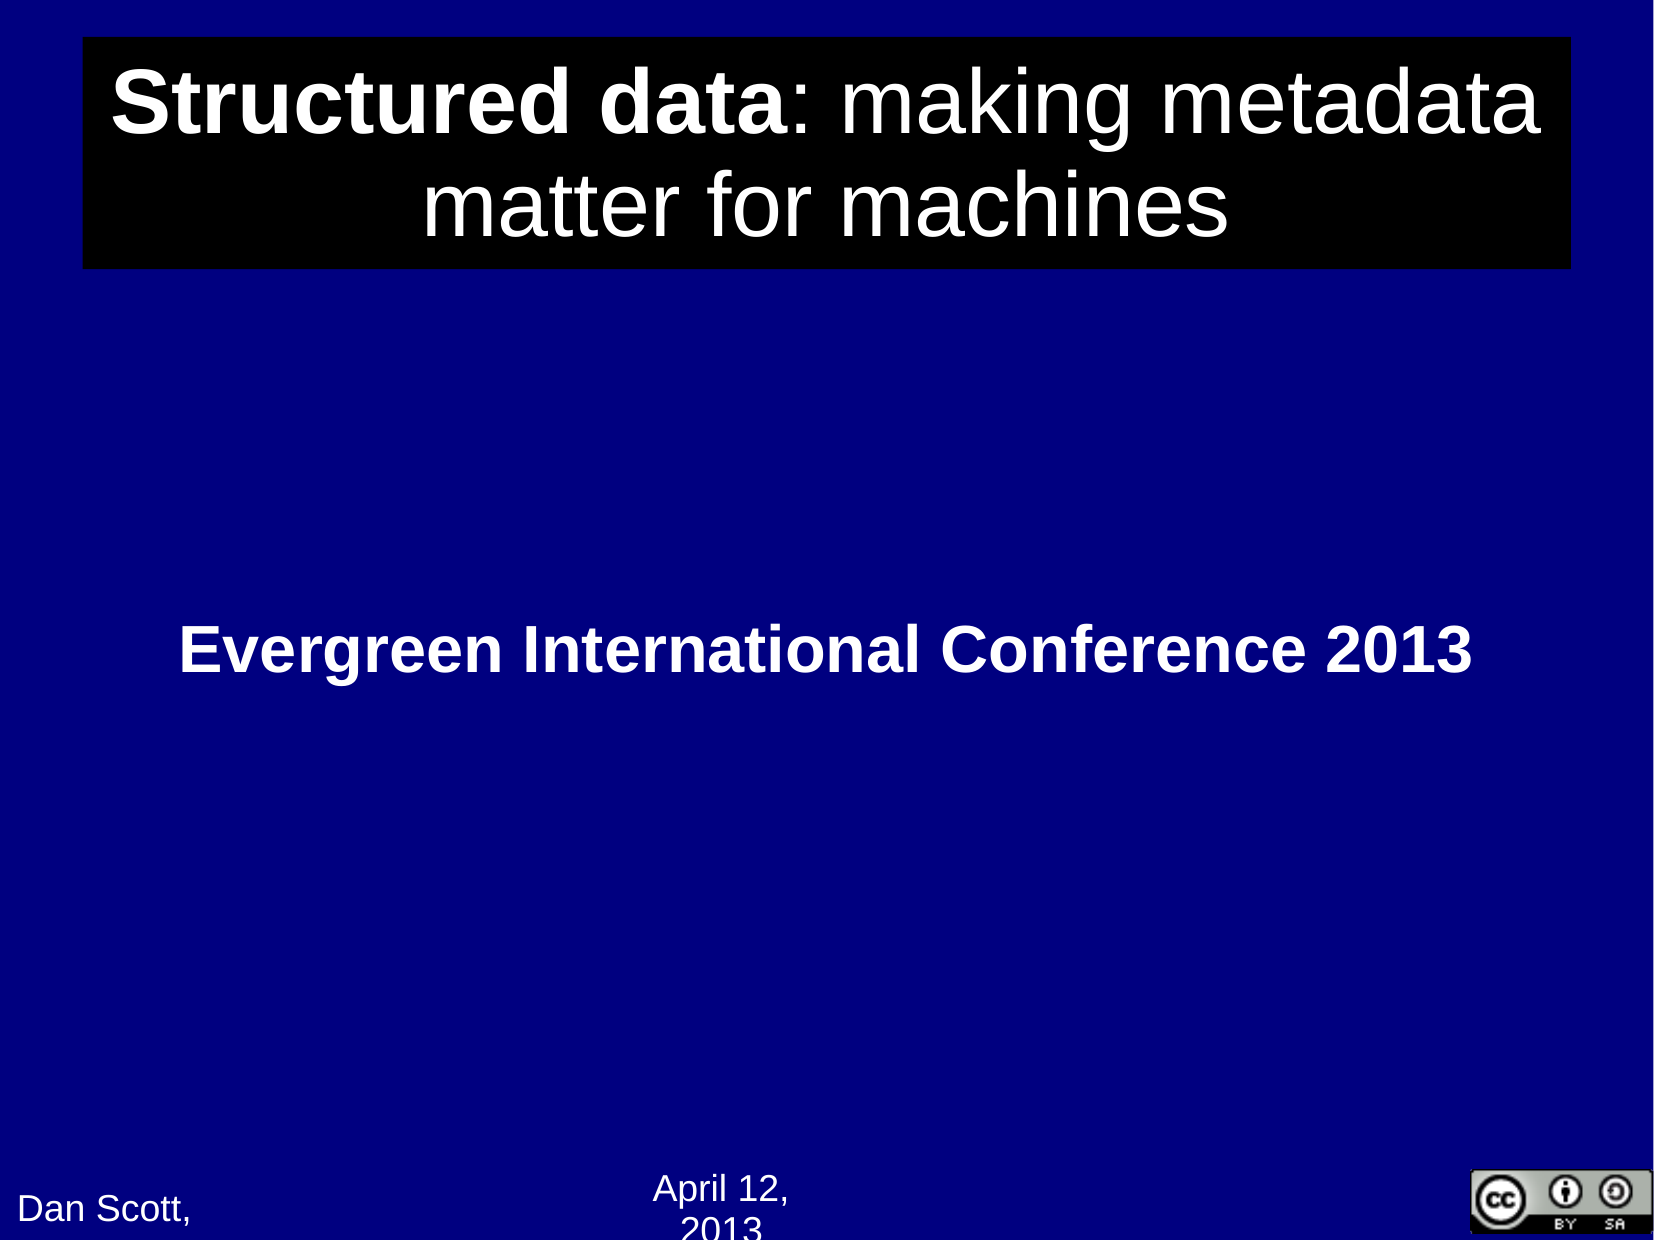

# Structured data: making metadata matter for machines
Evergreen International Conference 2013
April 12, 2013
Dan Scott, http://coffeecode.net